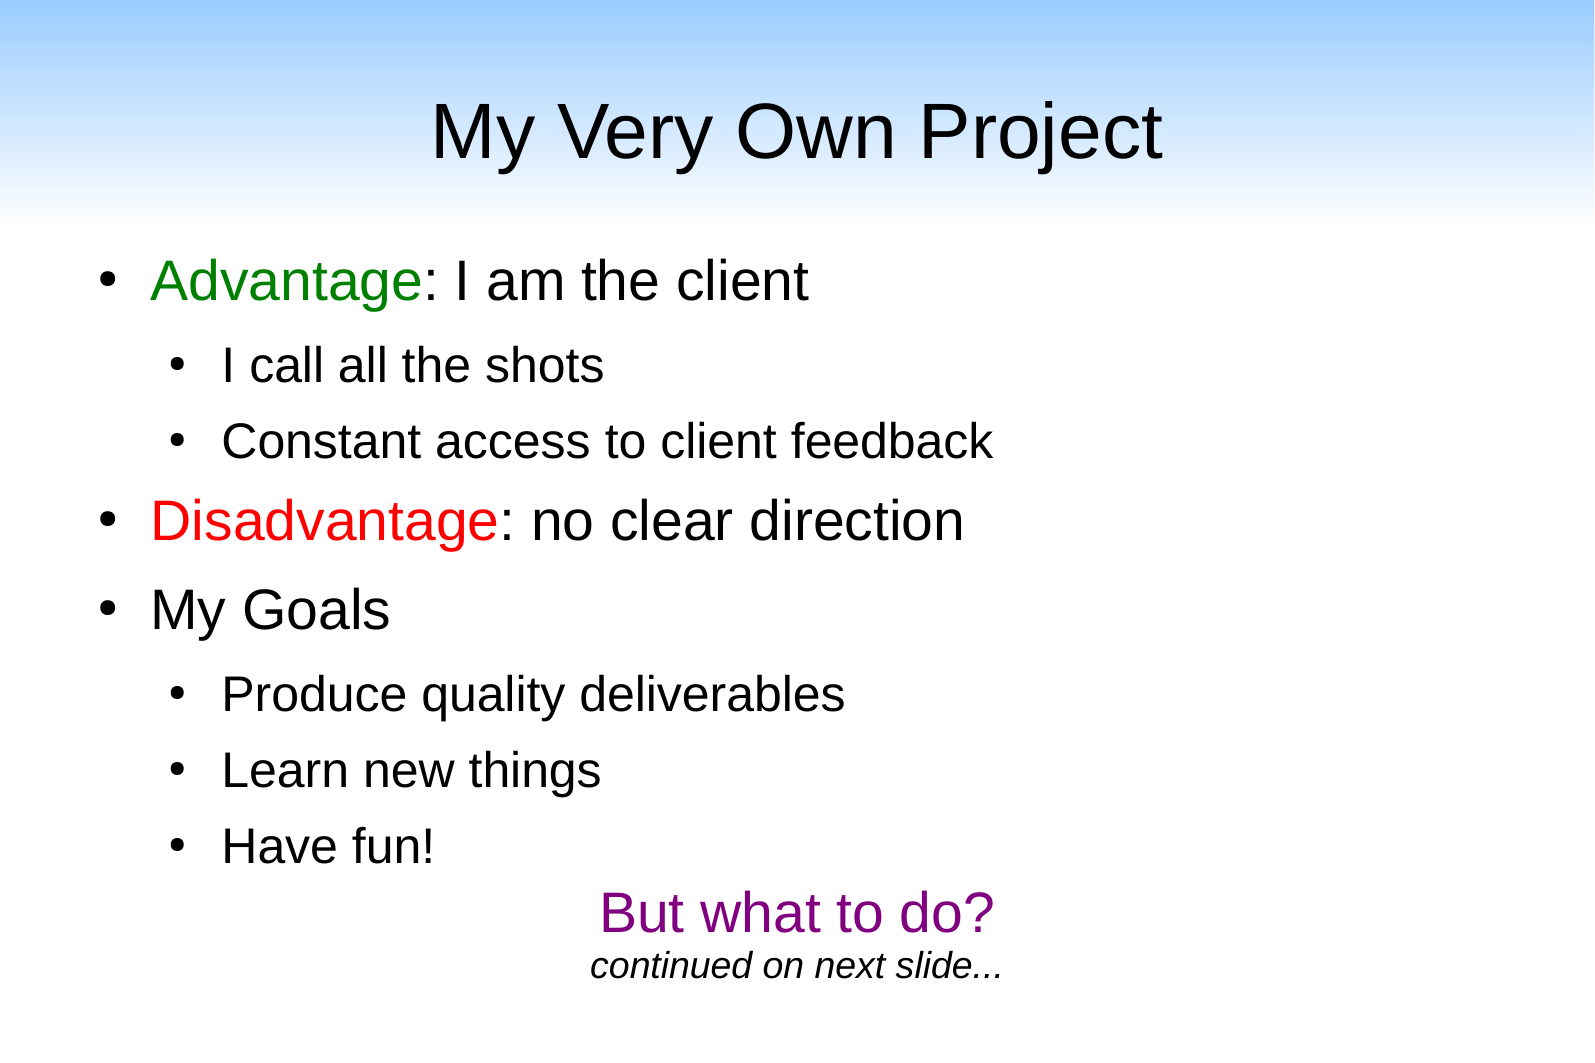

# My Very Own Project
Advantage: I am the client
I call all the shots
Constant access to client feedback
Disadvantage: no clear direction
My Goals
Produce quality deliverables
Learn new things
Have fun!
But what to do? continued on next slide...